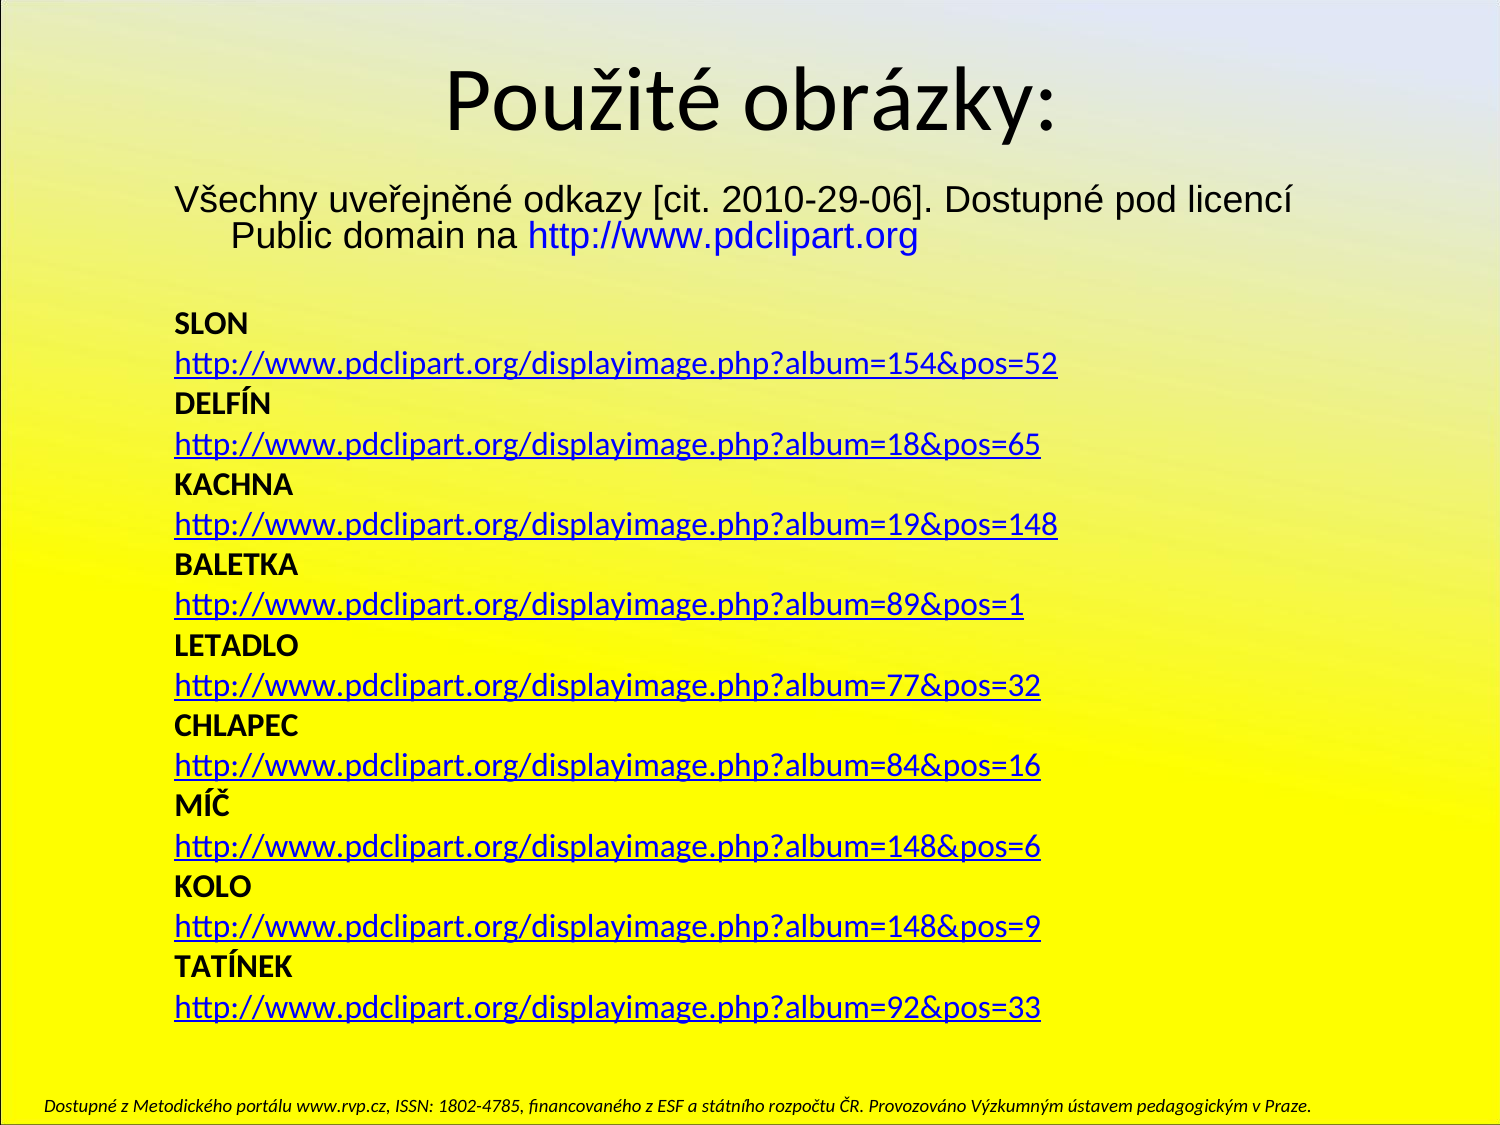

# Použité obrázky:
Všechny uveřejněné odkazy [cit. 2010-29-06]. Dostupné pod licencí Public domain na http://www.pdclipart.org
SLON
http://www.pdclipart.org/displayimage.php?album=154&pos=52
DELFÍN
http://www.pdclipart.org/displayimage.php?album=18&pos=65
KACHNA
http://www.pdclipart.org/displayimage.php?album=19&pos=148
BALETKA
http://www.pdclipart.org/displayimage.php?album=89&pos=1
LETADLO
http://www.pdclipart.org/displayimage.php?album=77&pos=32
CHLAPEC
http://www.pdclipart.org/displayimage.php?album=84&pos=16
MÍČ
http://www.pdclipart.org/displayimage.php?album=148&pos=6
KOLO
http://www.pdclipart.org/displayimage.php?album=148&pos=9
TATÍNEK
http://www.pdclipart.org/displayimage.php?album=92&pos=33
Dostupné z Metodického portálu www.rvp.cz, ISSN: 1802-4785, financovaného z ESF a státního rozpočtu ČR. Provozováno Výzkumným ústavem pedagogickým v Praze.